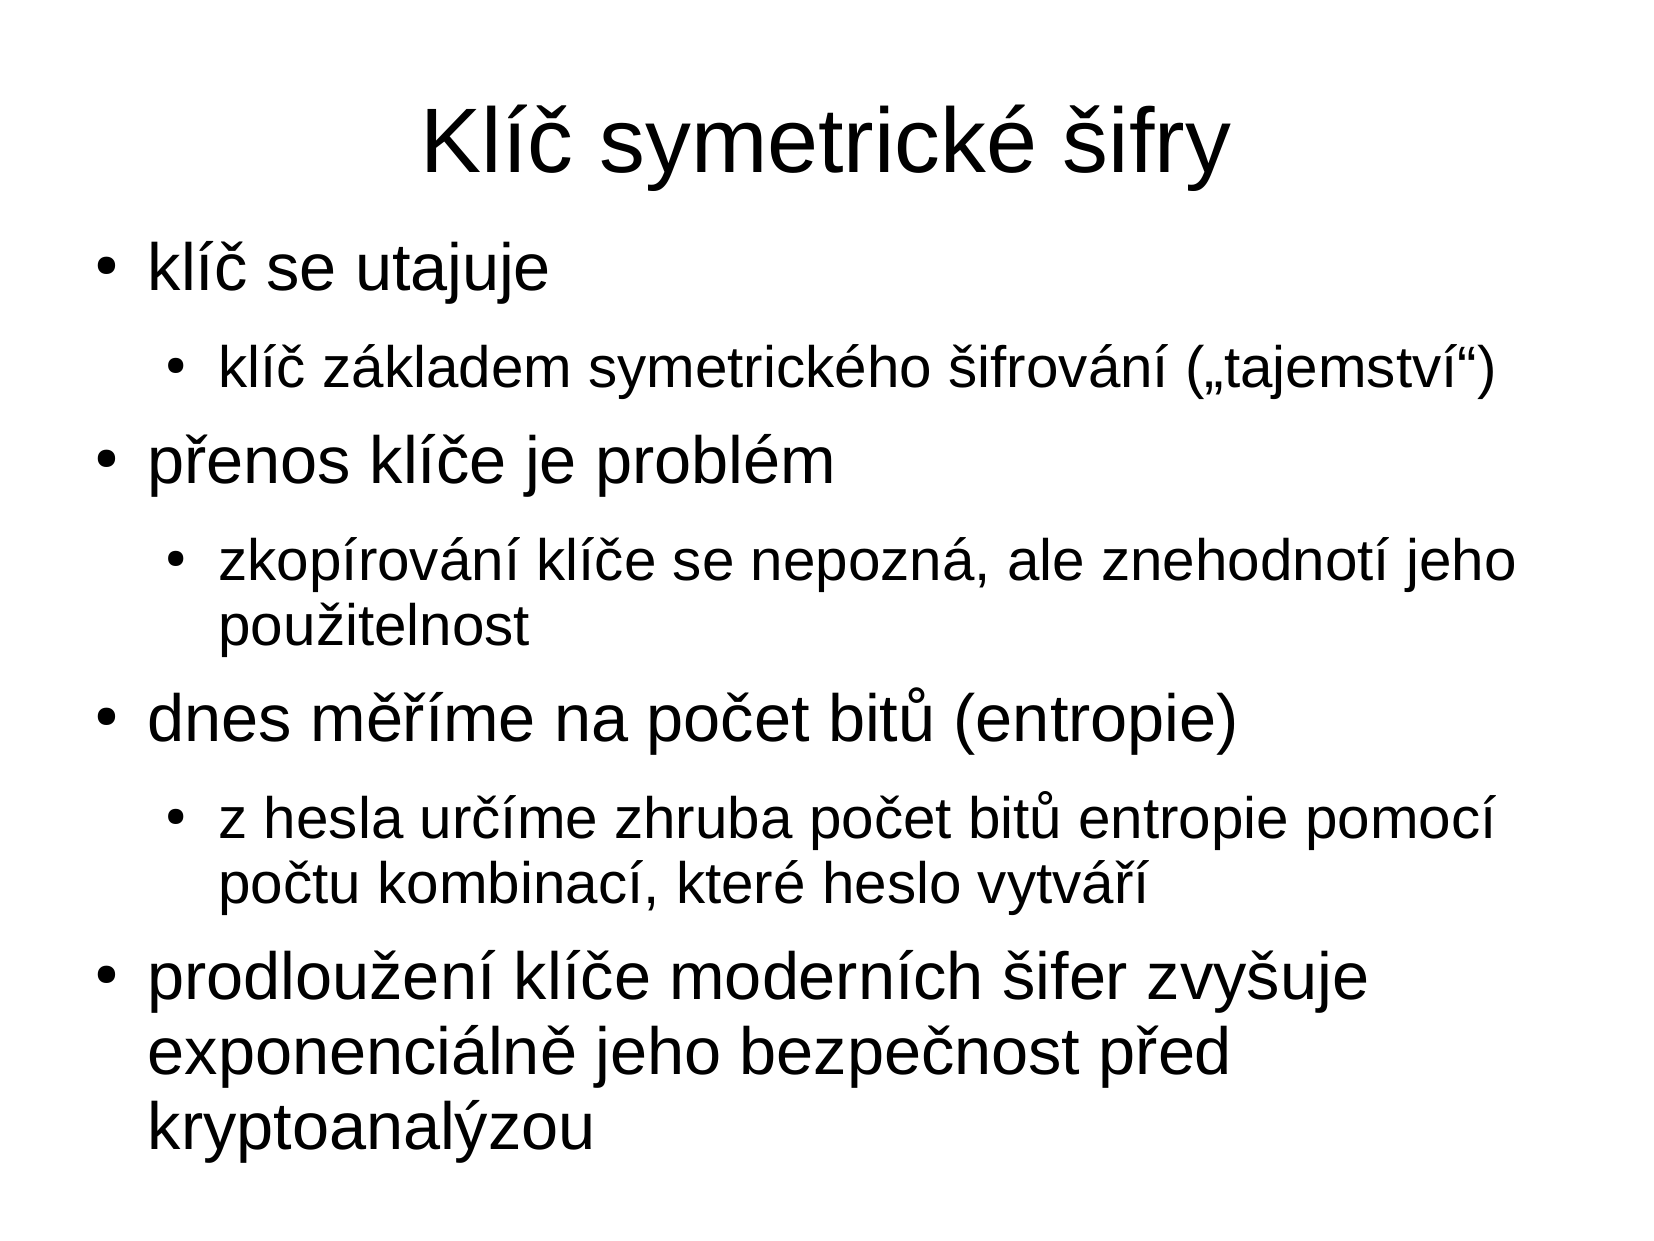

# Klíč symetrické šifry
klíč se utajuje
klíč základem symetrického šifrování („tajemství“)
přenos klíče je problém
zkopírování klíče se nepozná, ale znehodnotí jeho použitelnost
dnes měříme na počet bitů (entropie)
z hesla určíme zhruba počet bitů entropie pomocí počtu kombinací, které heslo vytváří
prodloužení klíče moderních šifer zvyšuje exponenciálně jeho bezpečnost před kryptoanalýzou